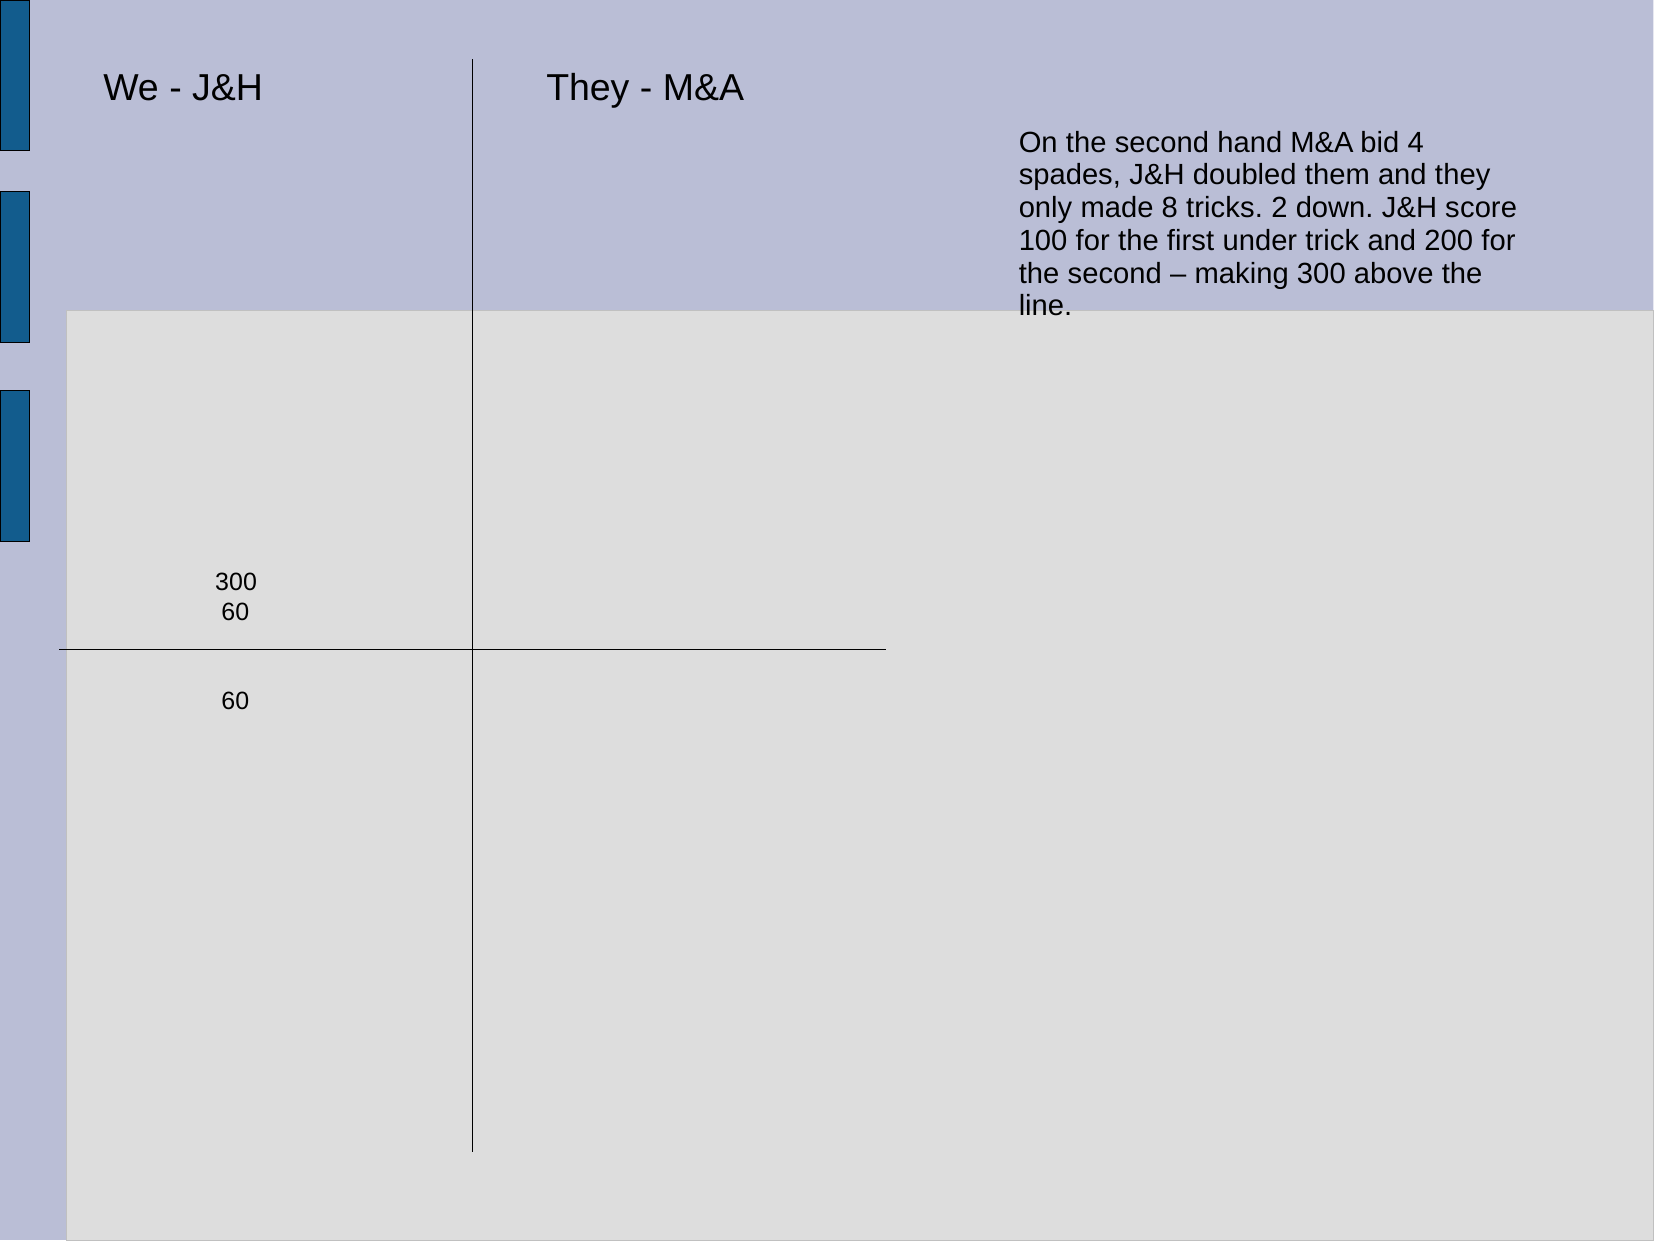

We - J&H
They - M&A
On the second hand M&A bid 4 spades, J&H doubled them and they only made 8 tricks. 2 down. J&H score 100 for the first under trick and 200 for the second – making 300 above the line.
300
60
60